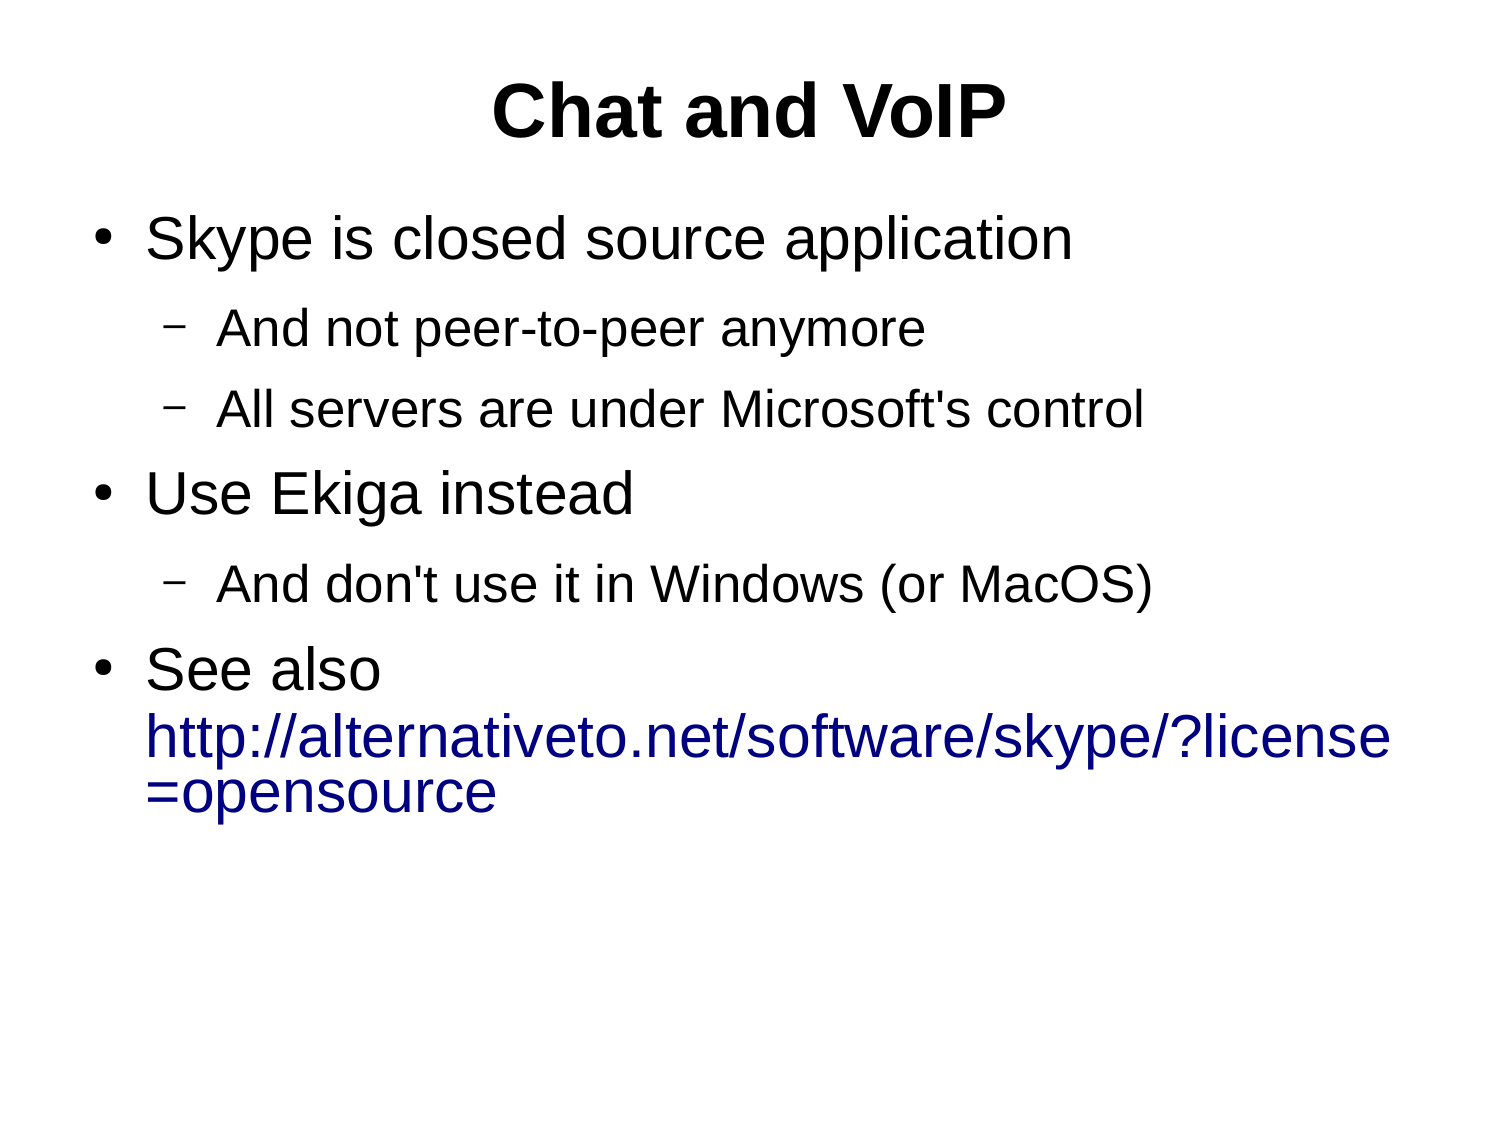

# Chat and VoIP
Skype is closed source application
And not peer-to-peer anymore
All servers are under Microsoft's control
Use Ekiga instead
And don't use it in Windows (or MacOS)
See also http://alternativeto.net/software/skype/?license=opensource